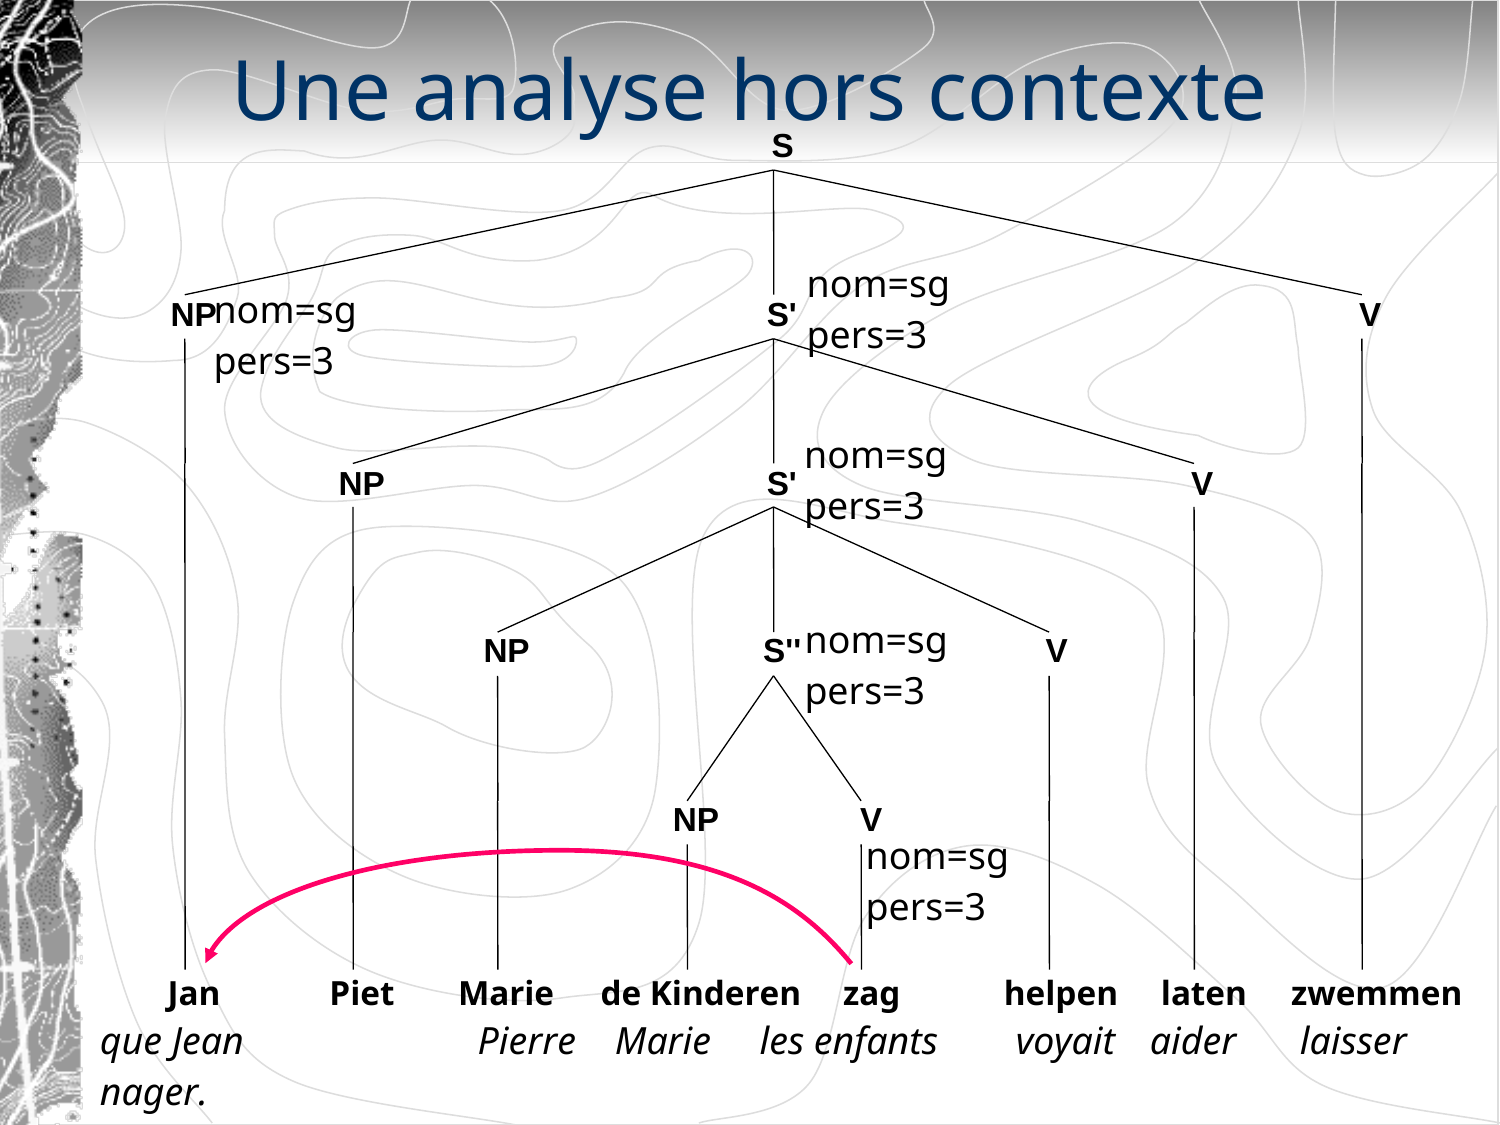

# Une analyse hors contexte
S
NP
S'
V
NP
S'
V
NP
S''
V
NP
V
Jan
Piet
Marie
de Kinderen
zag
helpen
laten
zwemmen
nom=sg
pers=3
nom=sg
pers=3
nom=sg
pers=3
nom=sg
pers=3
nom=sg
pers=3
que Jean 	 Pierre Marie les enfants voyait 	aider 	laisser 	nager.
‘que Jean voyait Pierre aider Marie faire nager les enfants.’